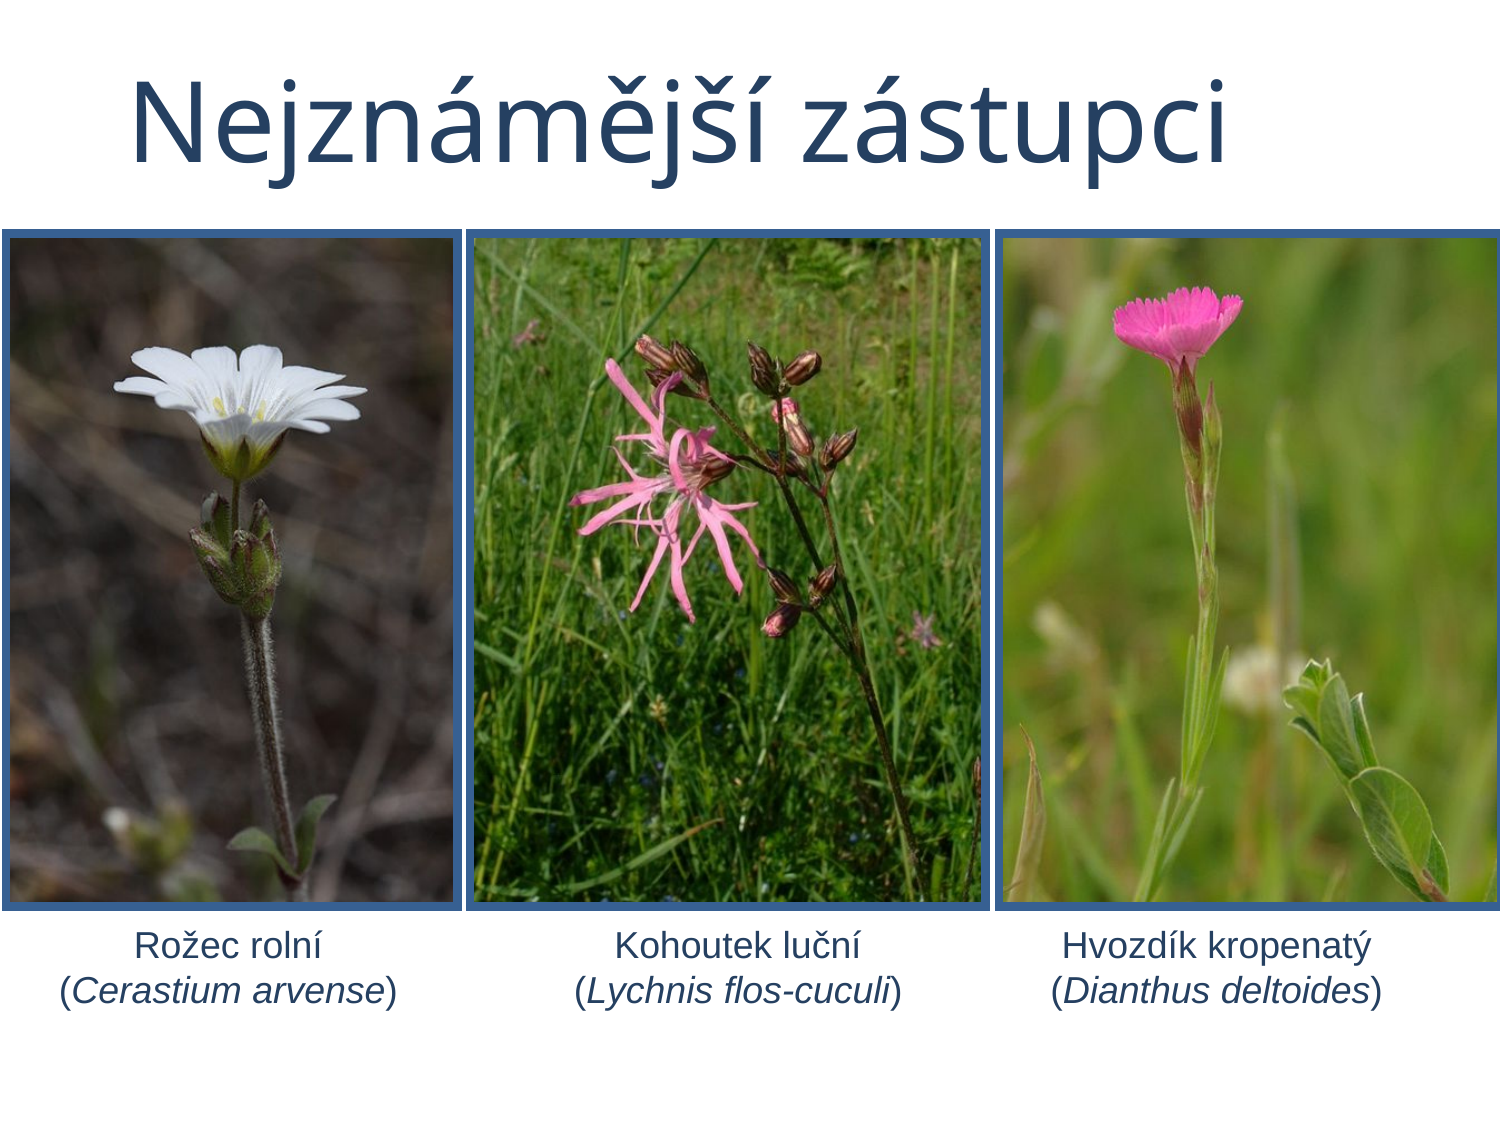

Nejznámější zástupci
Rožec rolní
(Cerastium arvense)
Kohoutek luční
(Lychnis flos-cuculi)
Hvozdík kropenatý
(Dianthus deltoides)